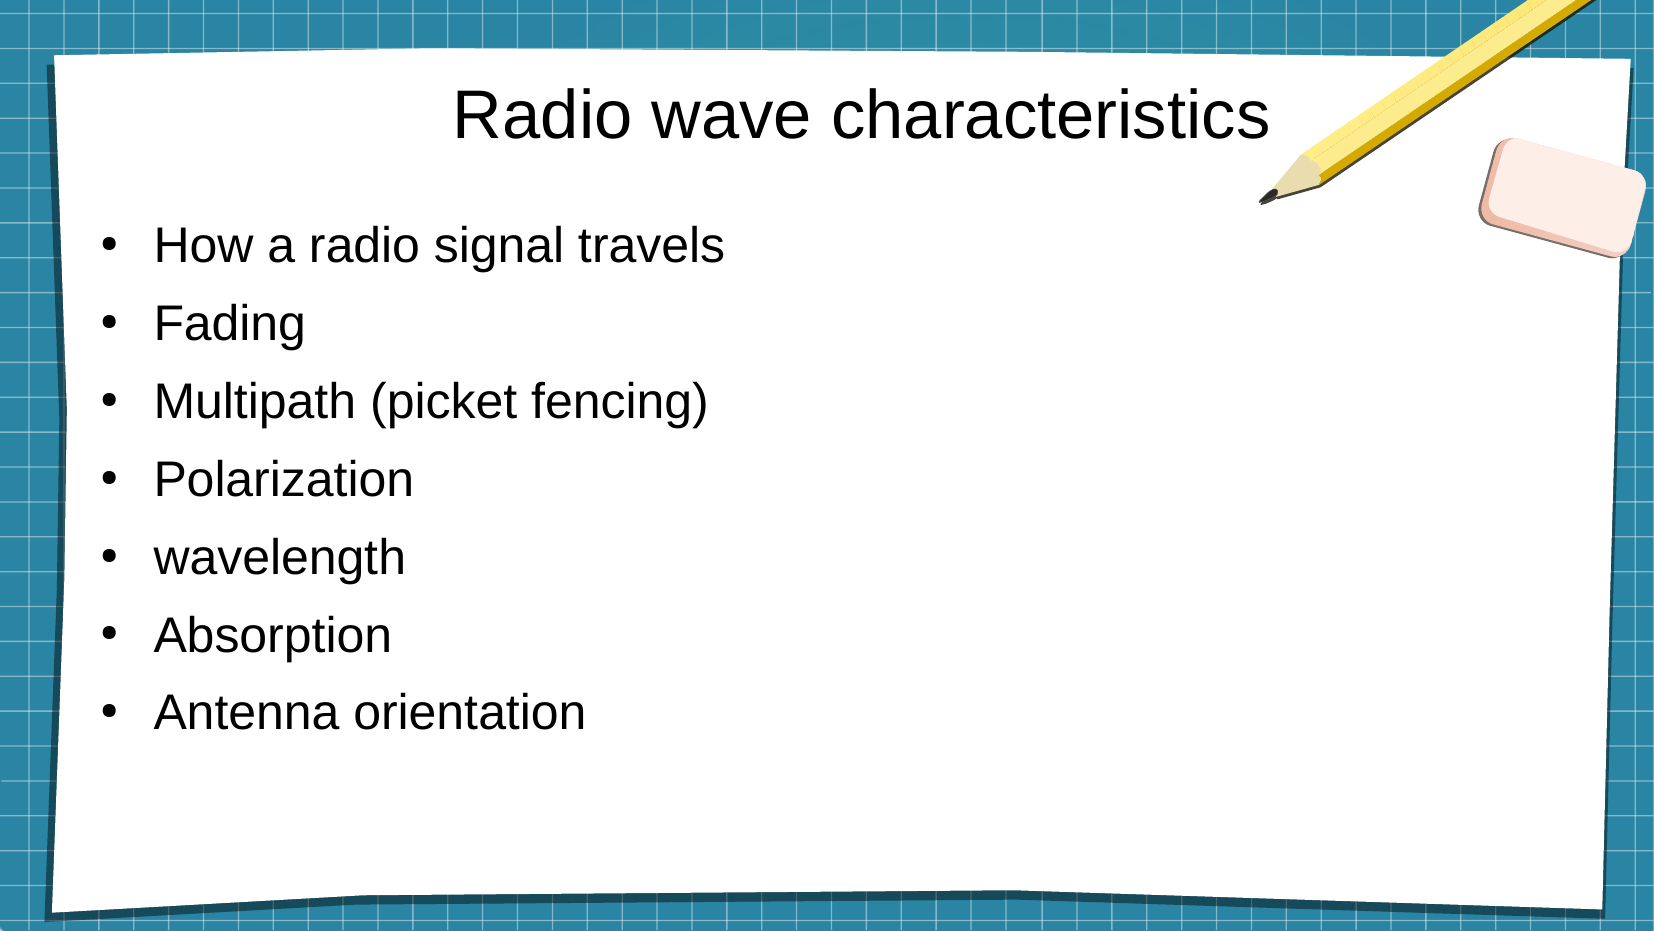

# Radio wave characteristics
How a radio signal travels
Fading
Multipath (picket fencing)
Polarization
wavelength
Absorption
Antenna orientation
T3A: Radio wave characteristics